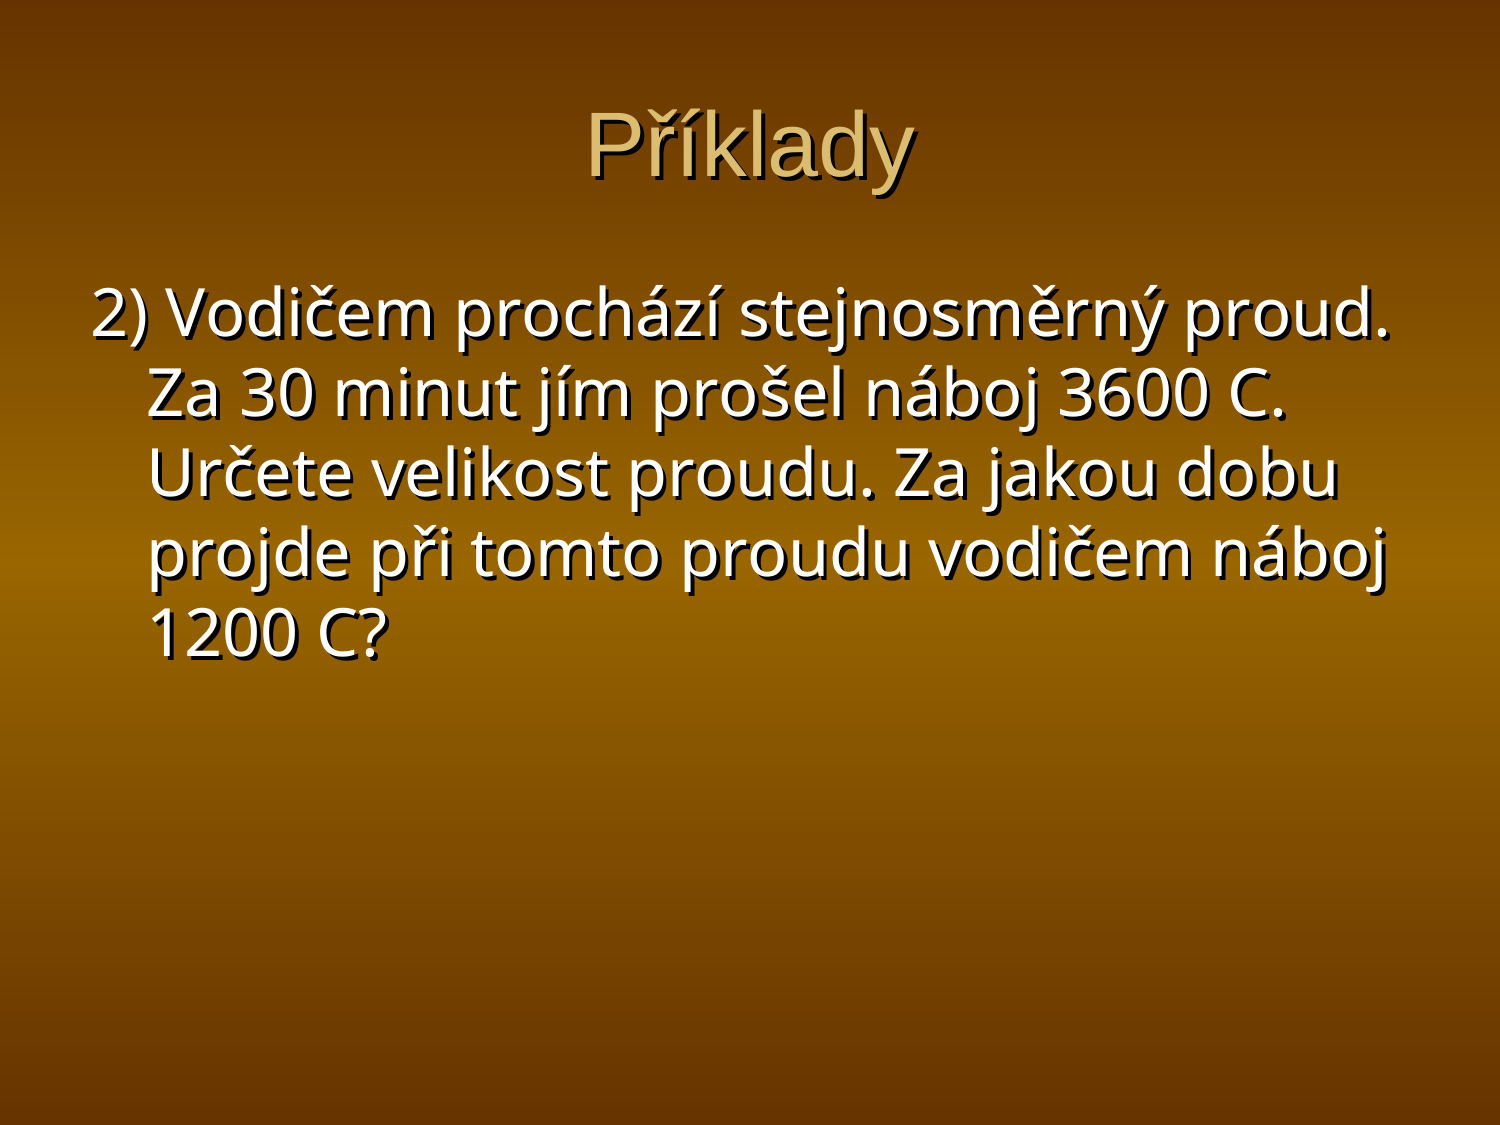

# Příklady
2) Vodičem prochází stejnosměrný proud. Za 30 minut jím prošel náboj 3600 C. Určete velikost proudu. Za jakou dobu projde při tomto proudu vodičem náboj 1200 C?